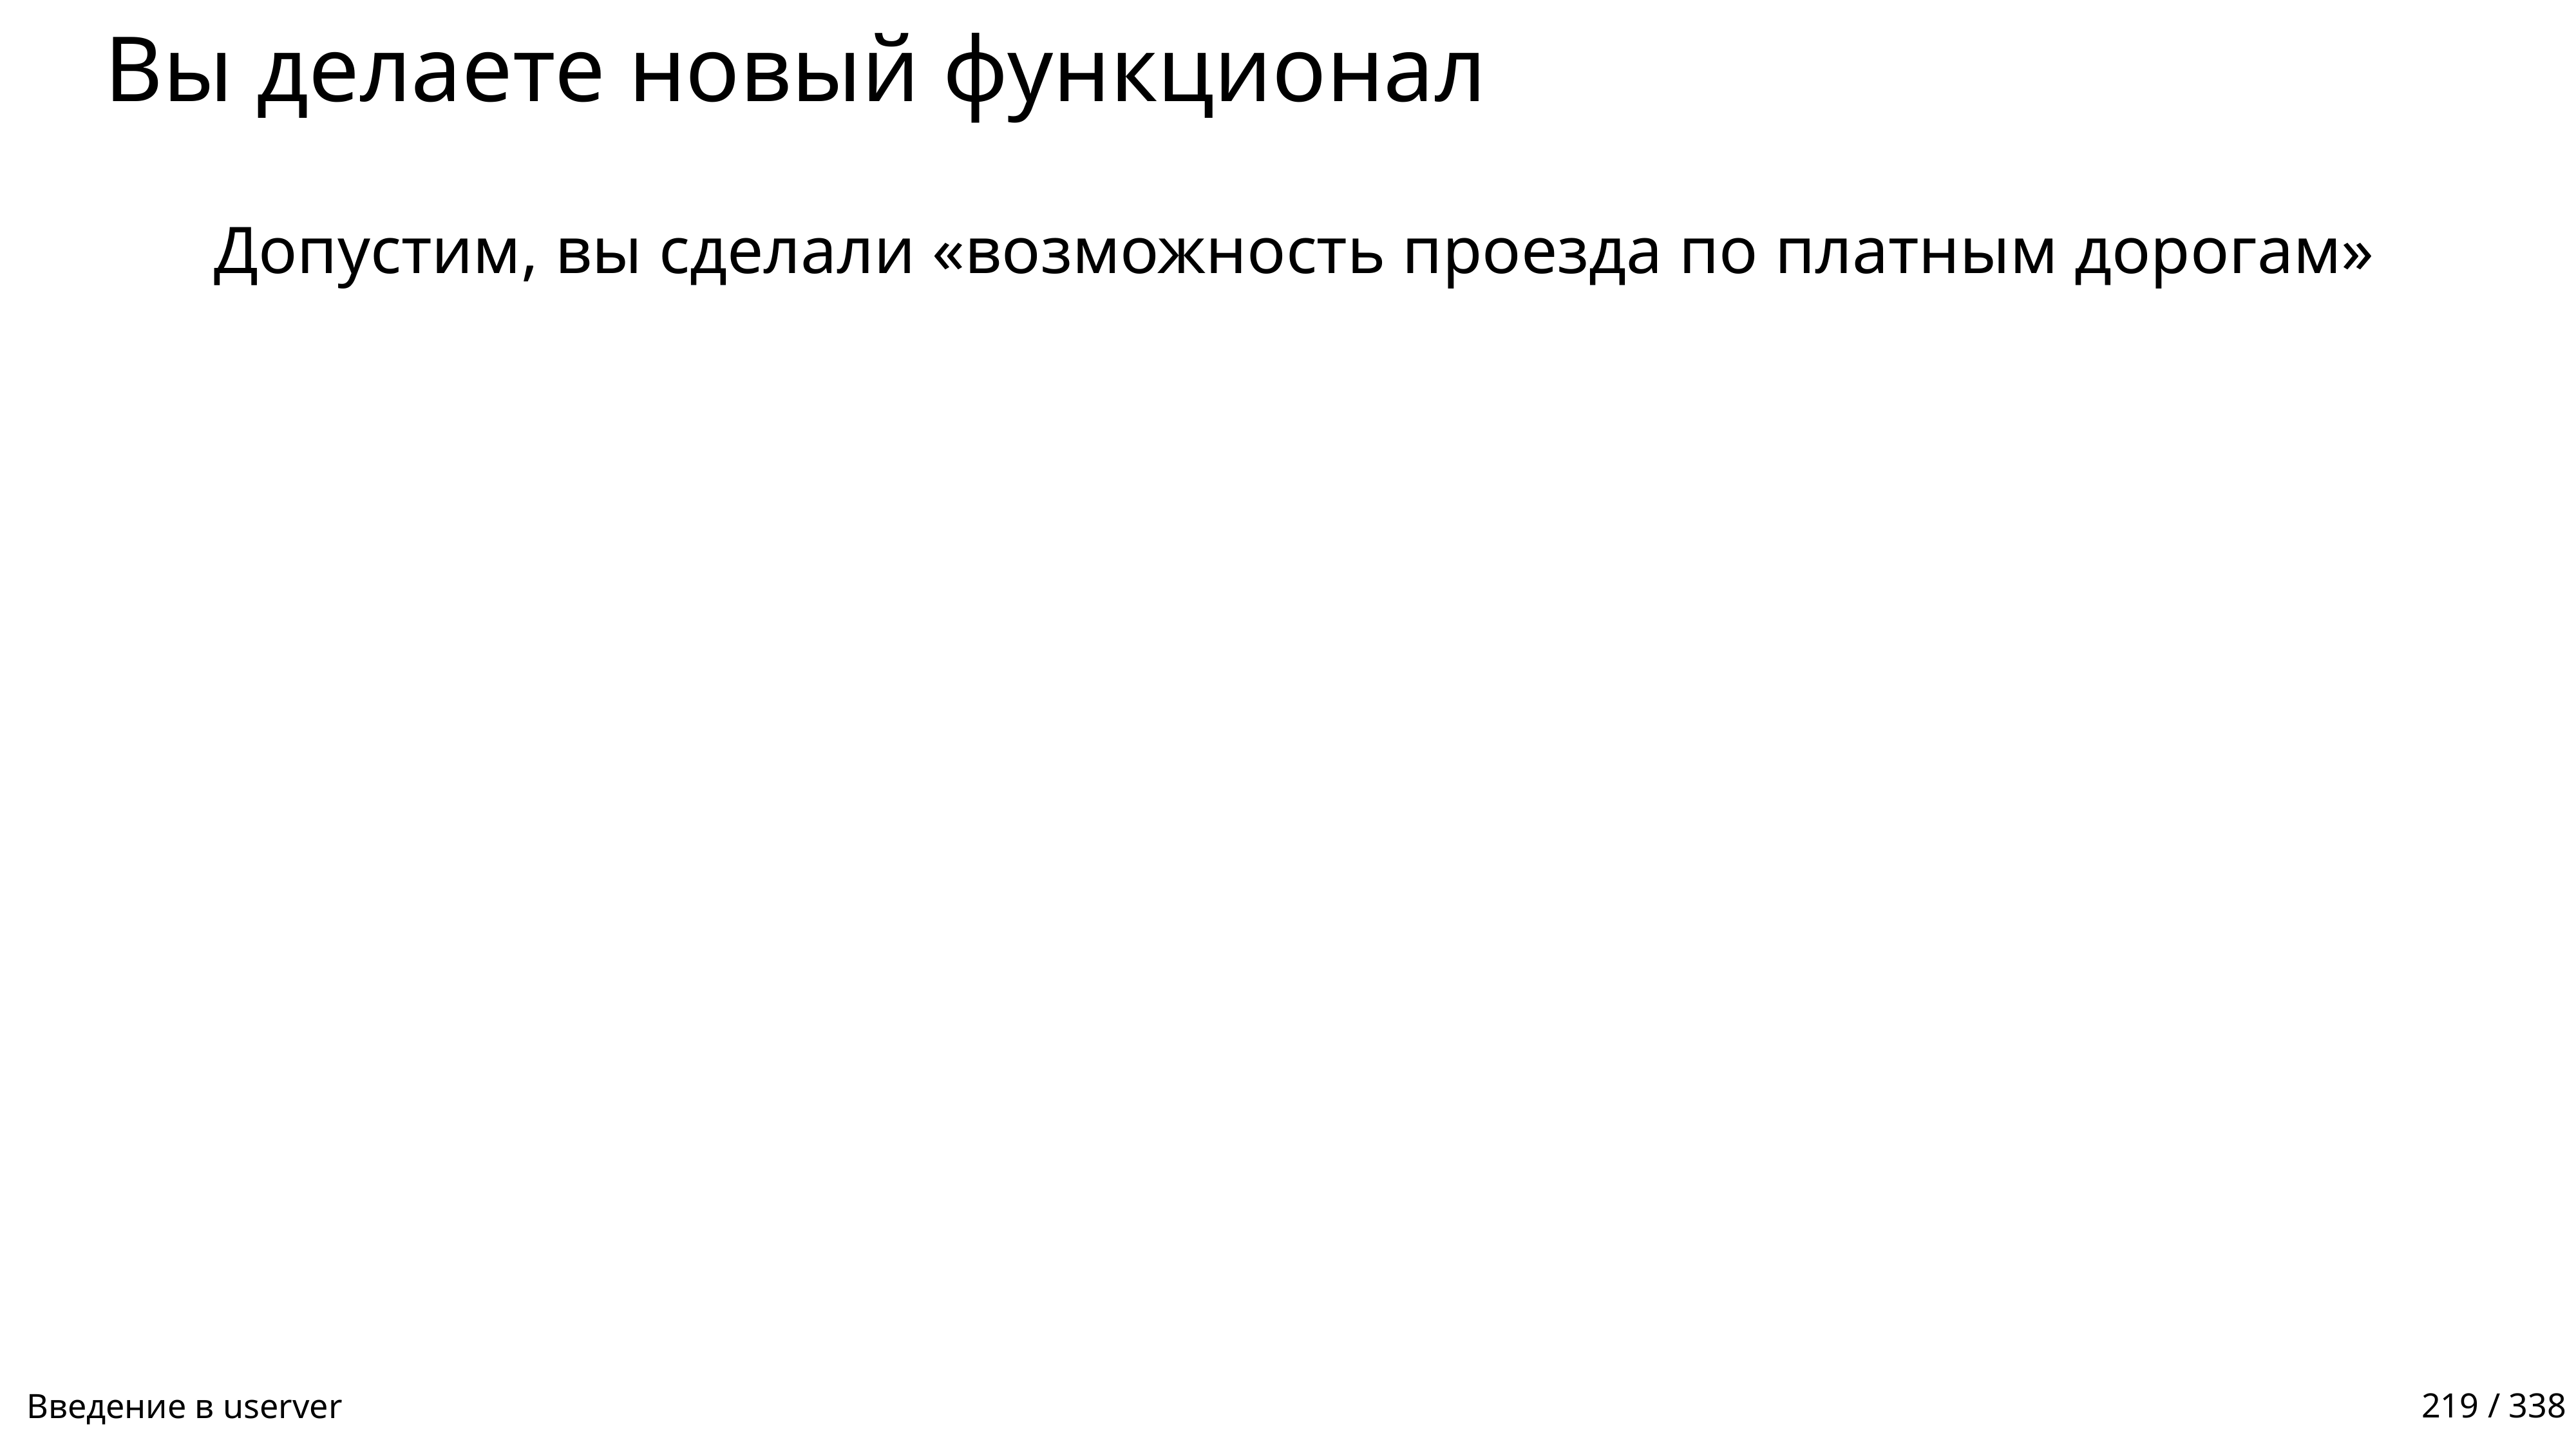

Вы делаете новый функционал
# Допустим, вы сделали «возможность проезда по платным дорогам»
Введение в userver